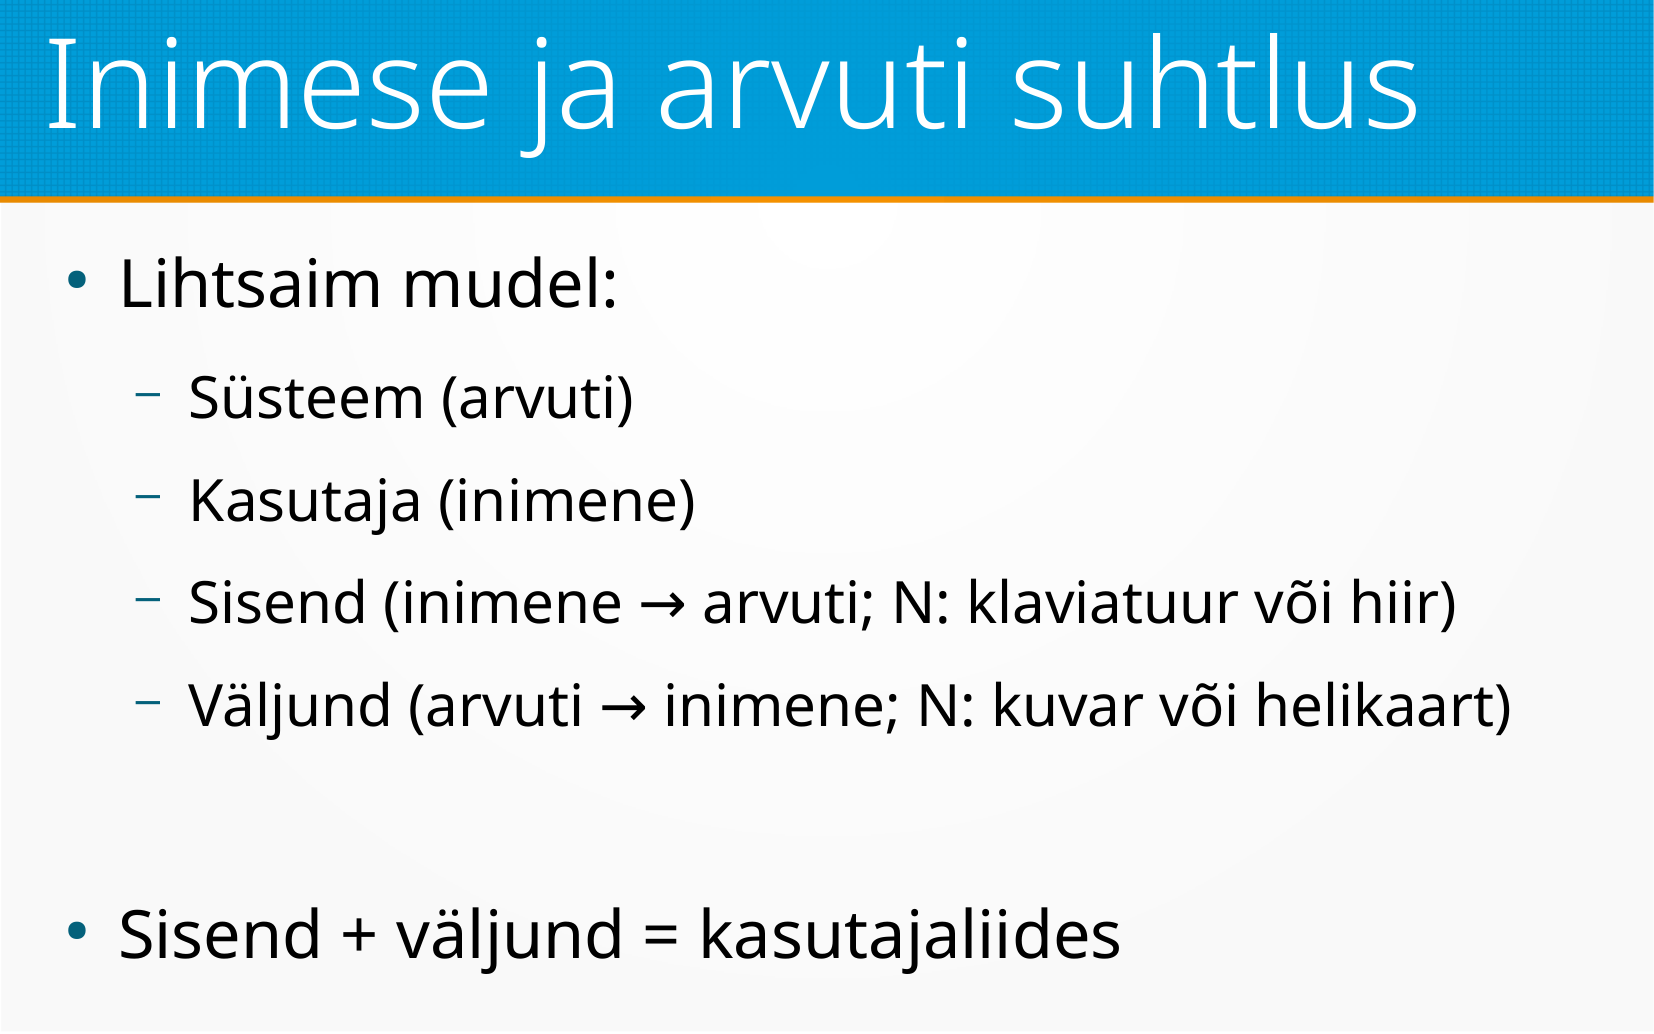

# Inimese ja arvuti suhtlus
Lihtsaim mudel:
Süsteem (arvuti)
Kasutaja (inimene)
Sisend (inimene → arvuti; N: klaviatuur või hiir)
Väljund (arvuti → inimene; N: kuvar või helikaart)
Sisend + väljund = kasutajaliides